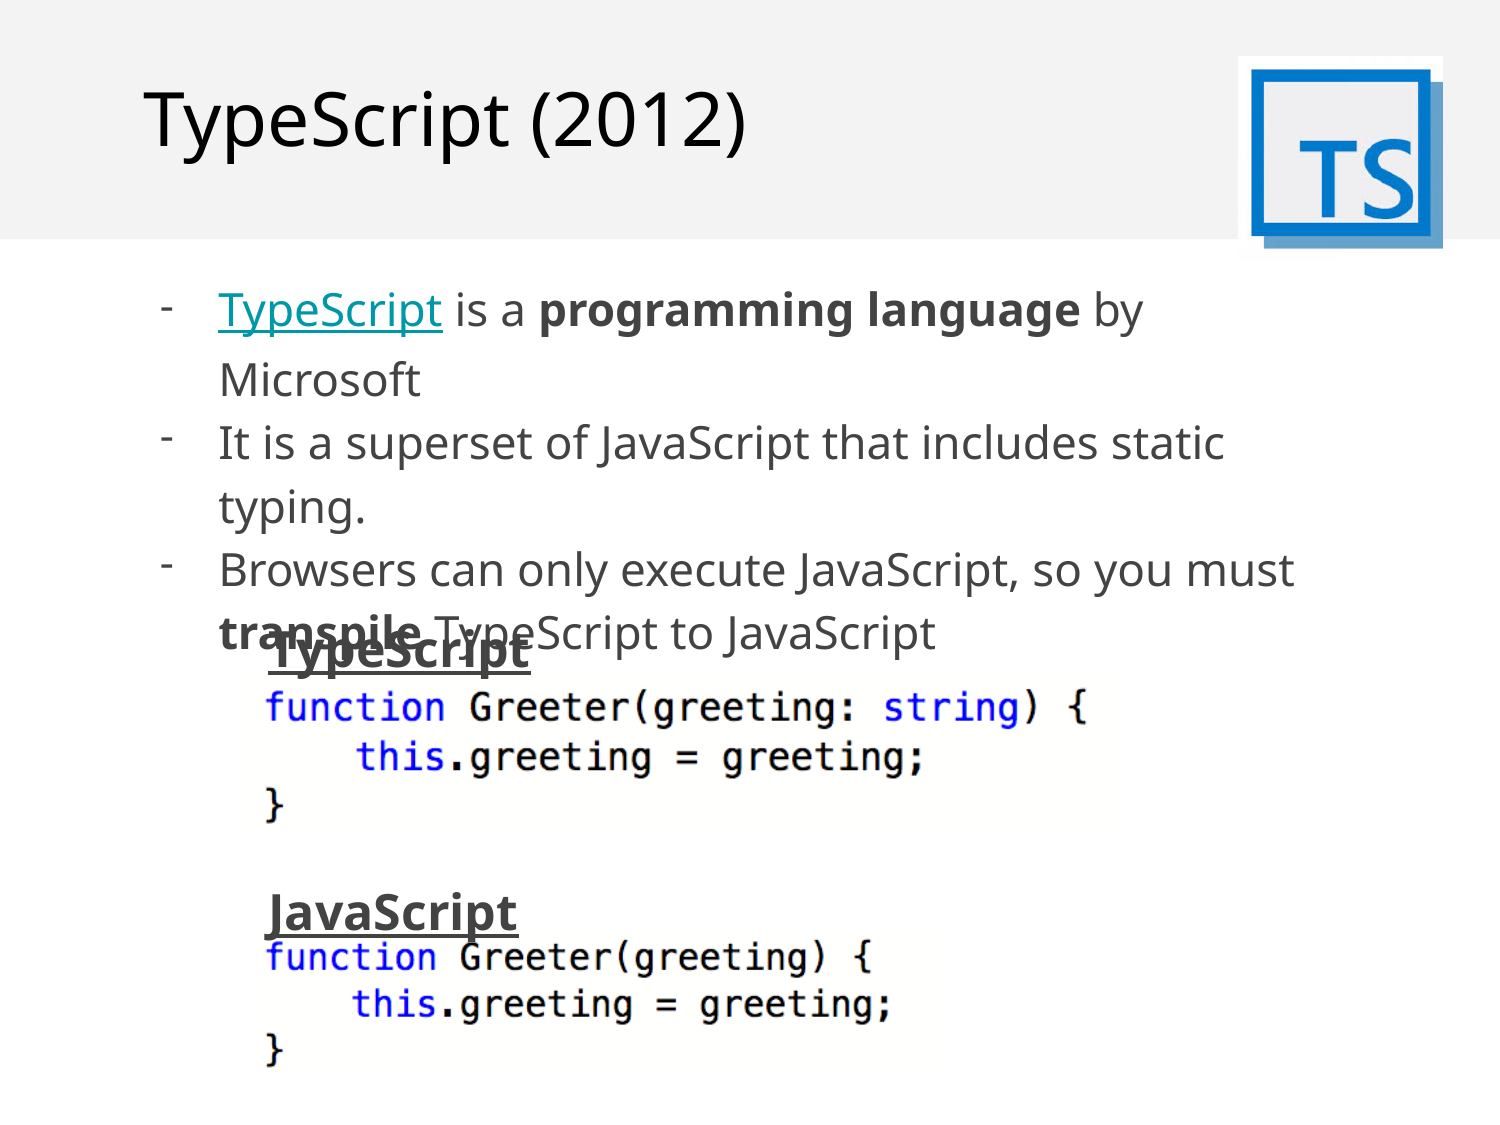

# TypeScript (2012)
TypeScript is a programming language by Microsoft
It is a superset of JavaScript that includes static typing.
Browsers can only execute JavaScript, so you must transpile TypeScript to JavaScript
TypeScript
JavaScript